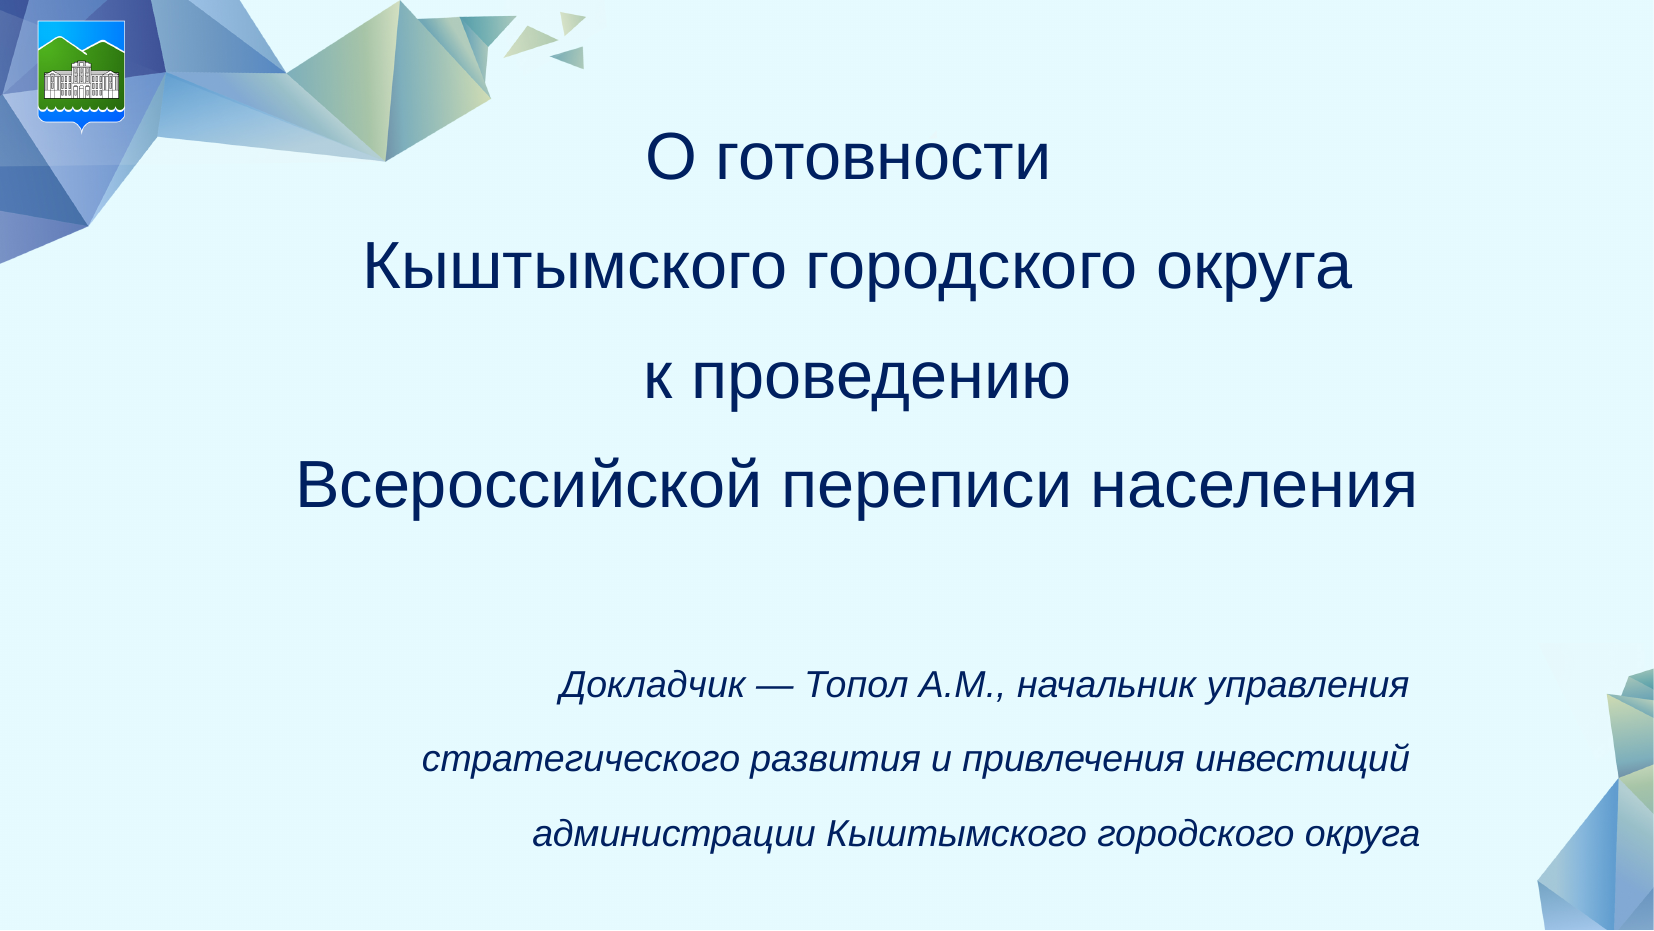

# О готовности
Кыштымского городского округа
 к проведению
Всероссийской переписи населения
Докладчик — Топол А.М., начальник управления
стратегического развития и привлечения инвестиций
администрации Кыштымского городского округа